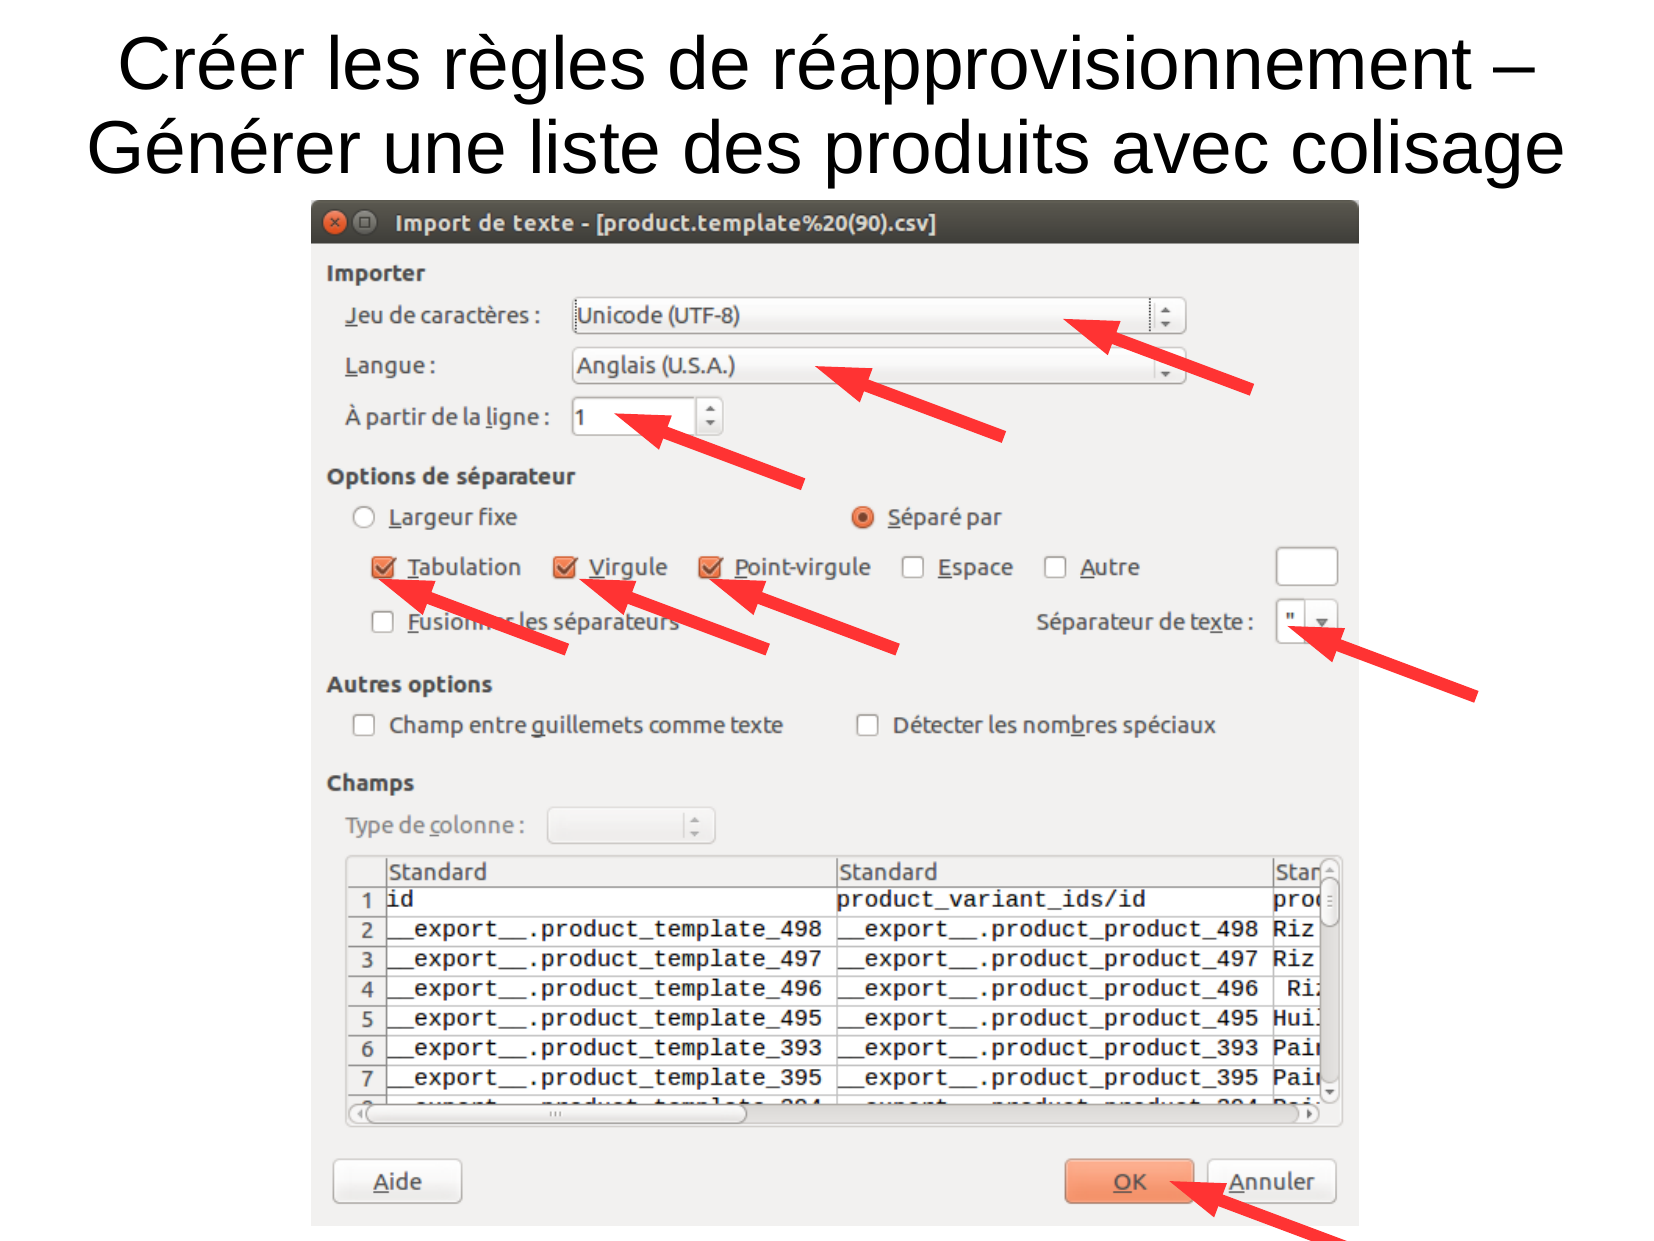

# Créer les règles de réapprovisionnement – Générer une liste des produits avec colisage